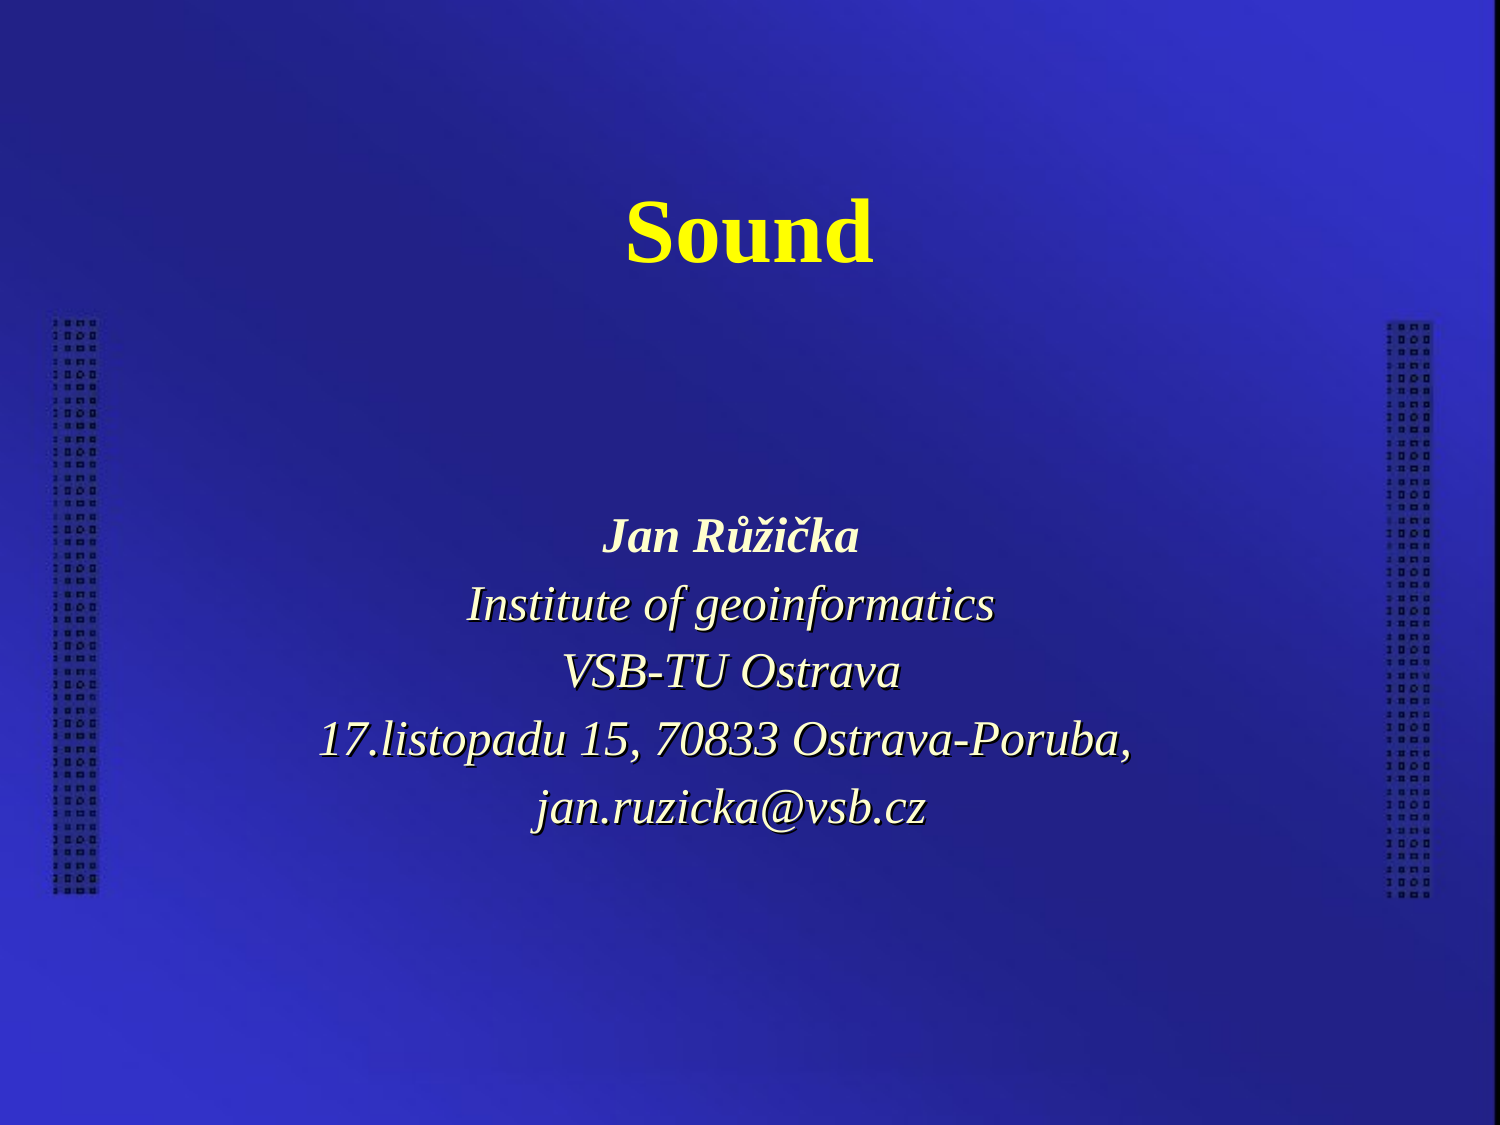

# Sound
Jan Růžička
Institute of geoinformatics
VSB-TU Ostrava
17.listopadu 15, 70833 Ostrava-Poruba,
jan.ruzicka@vsb.cz